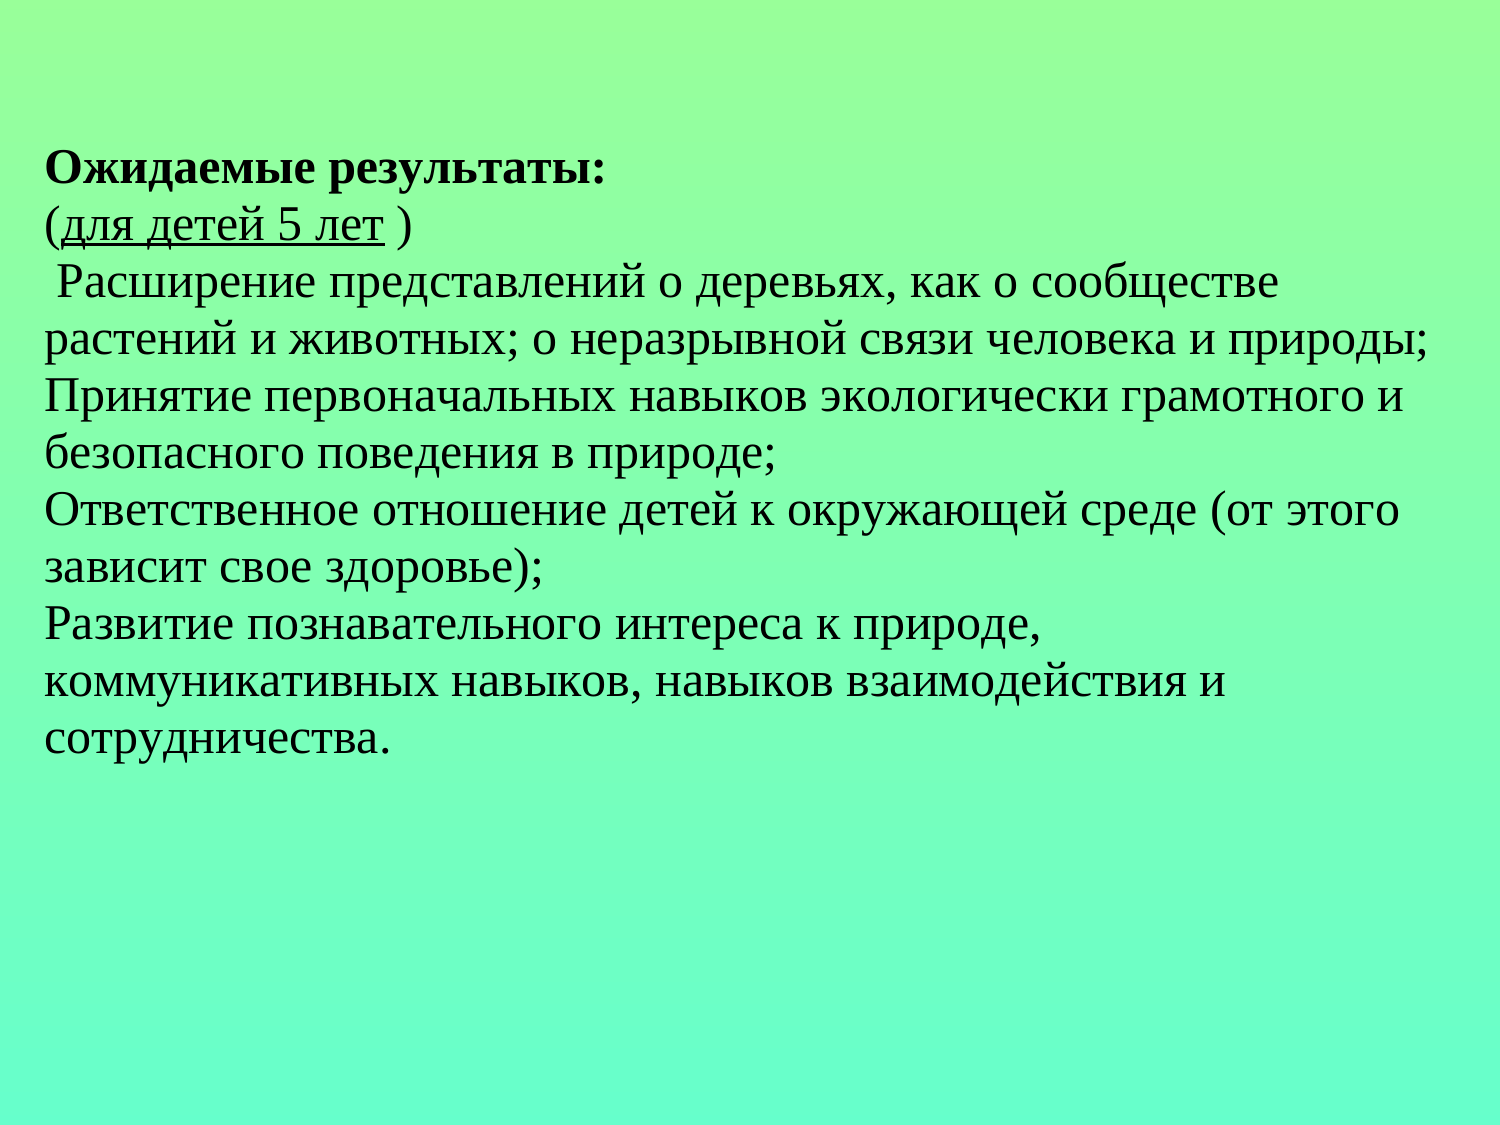

Ожидаемые результаты:
(для детей 5 лет )
 Расширение представлений о деревьях, как о сообществе растений и животных; о неразрывной связи человека и природы;
Принятие первоначальных навыков экологически грамотного и безопасного поведения в природе;
Ответственное отношение детей к окружающей среде (от этого зависит свое здоровье);
Развитие познавательного интереса к природе, коммуникативных навыков, навыков взаимодействия и сотрудничества.